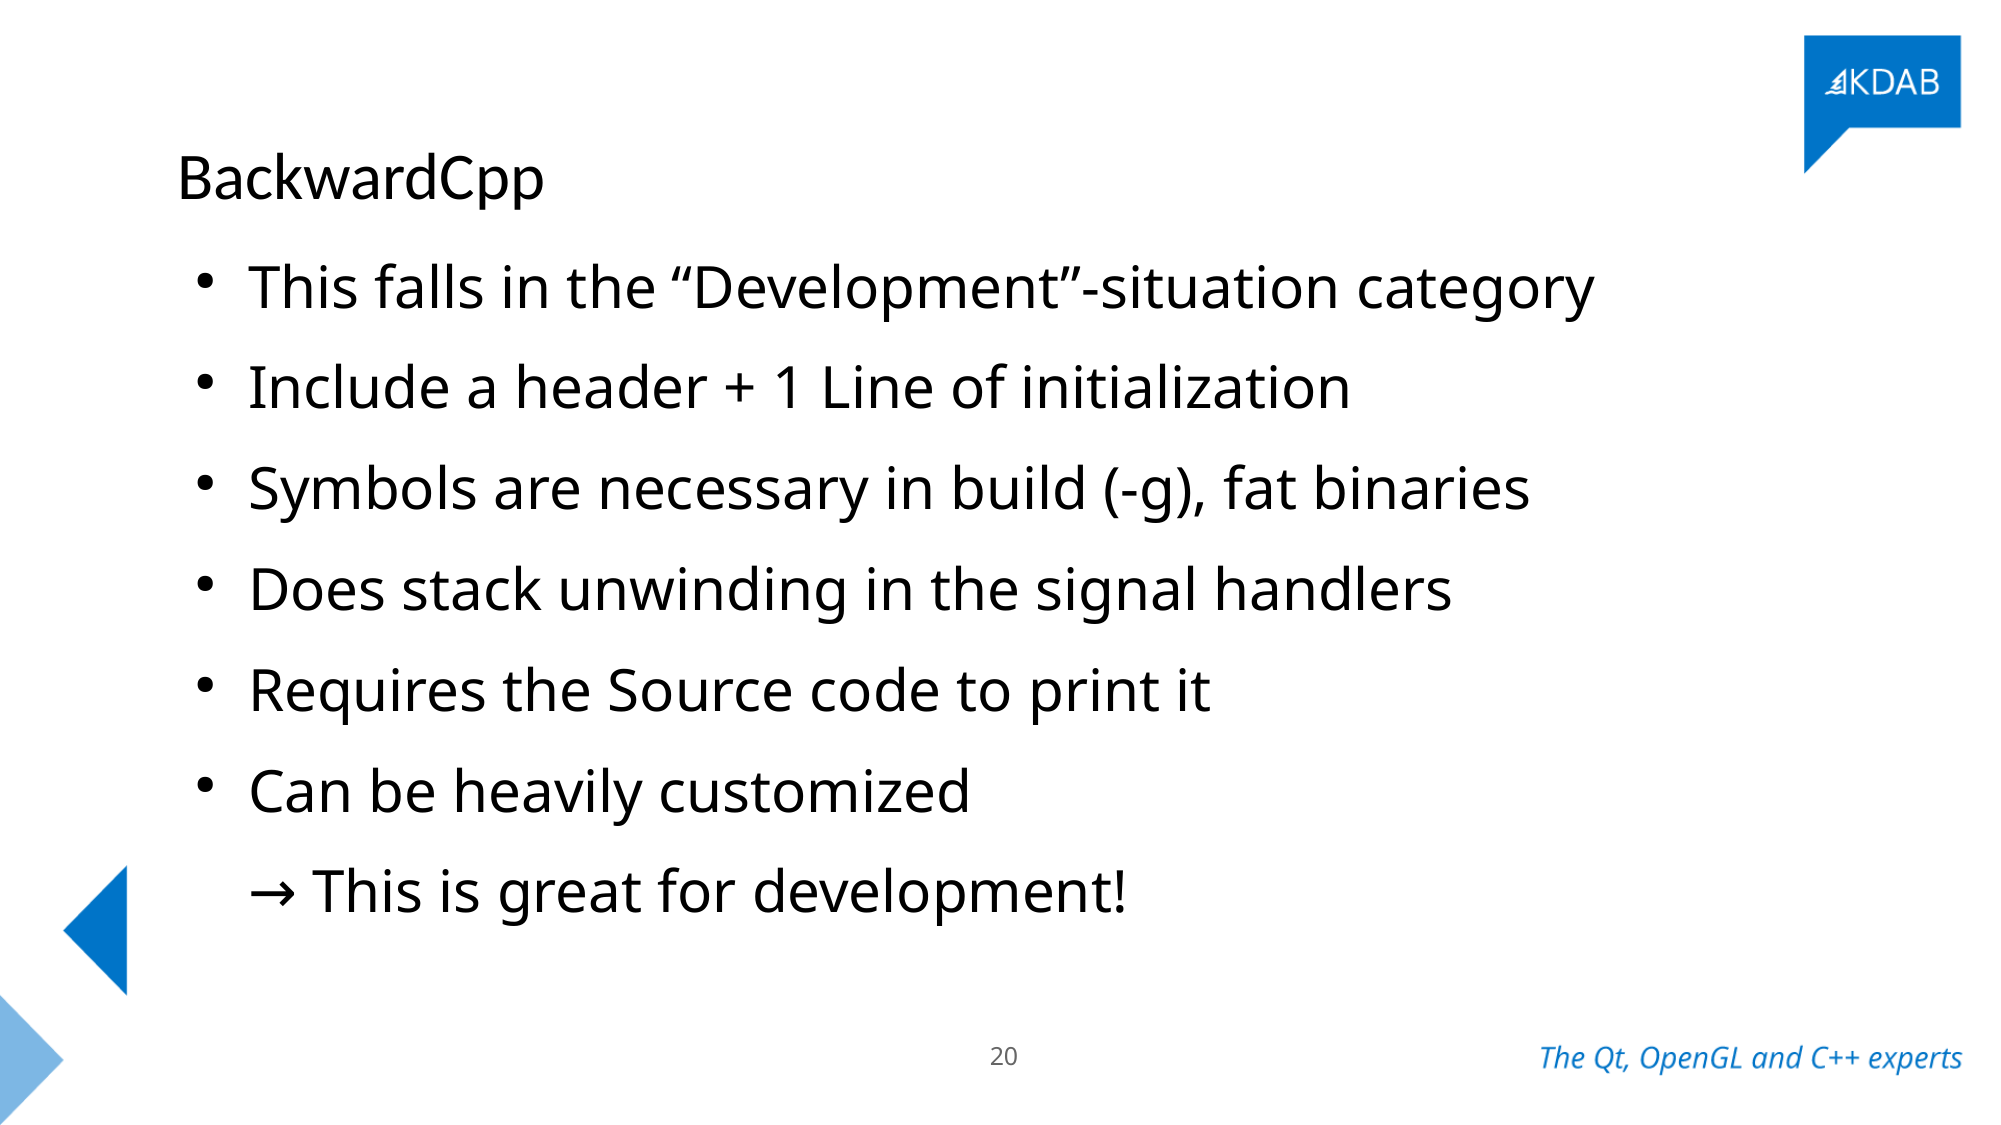

# BackwardCpp
This falls in the “Development”-situation category
Include a header + 1 Line of initialization
Symbols are necessary in build (-g), fat binaries
Does stack unwinding in the signal handlers
Requires the Source code to print it
Can be heavily customized
→ This is great for development!